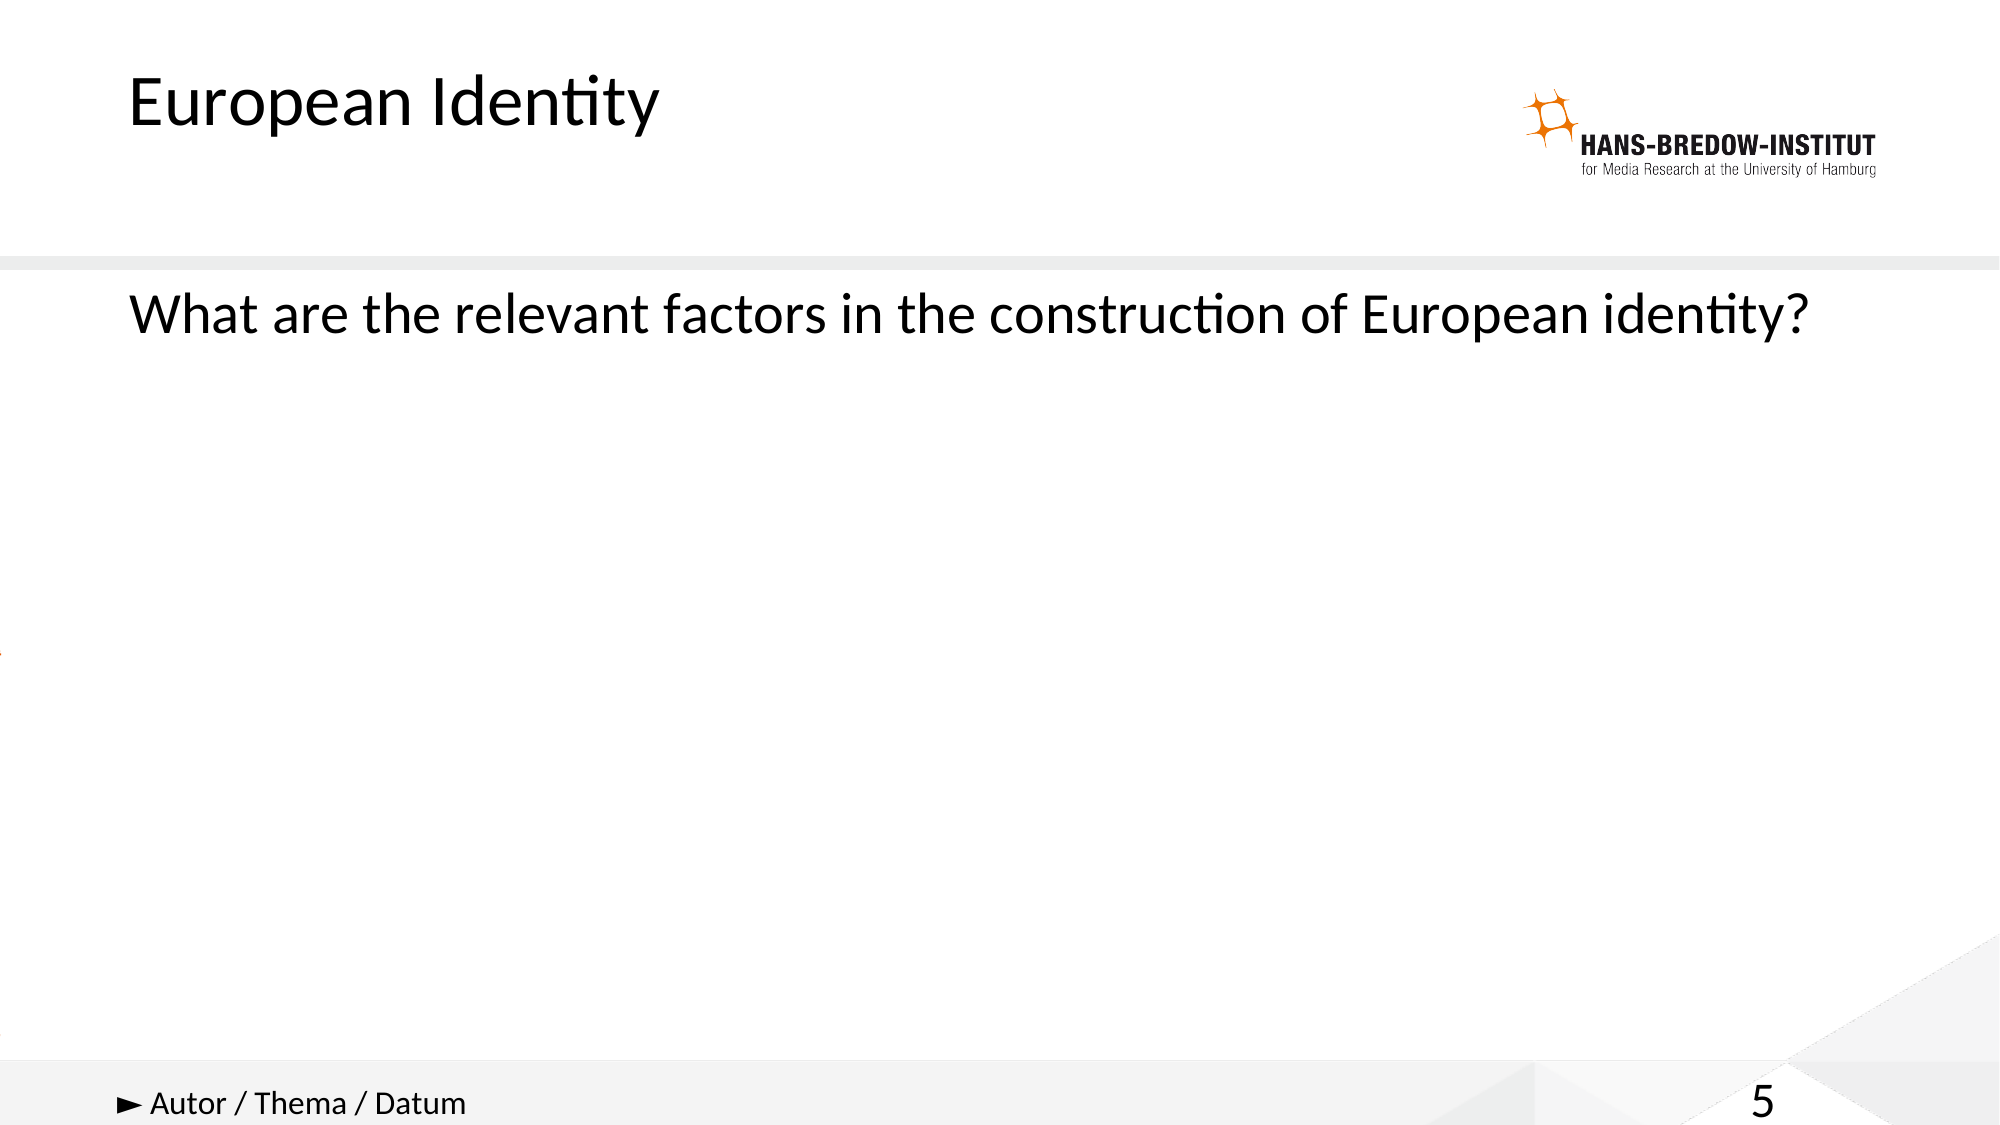

European Identity
What are the relevant factors in the construction of European identity?